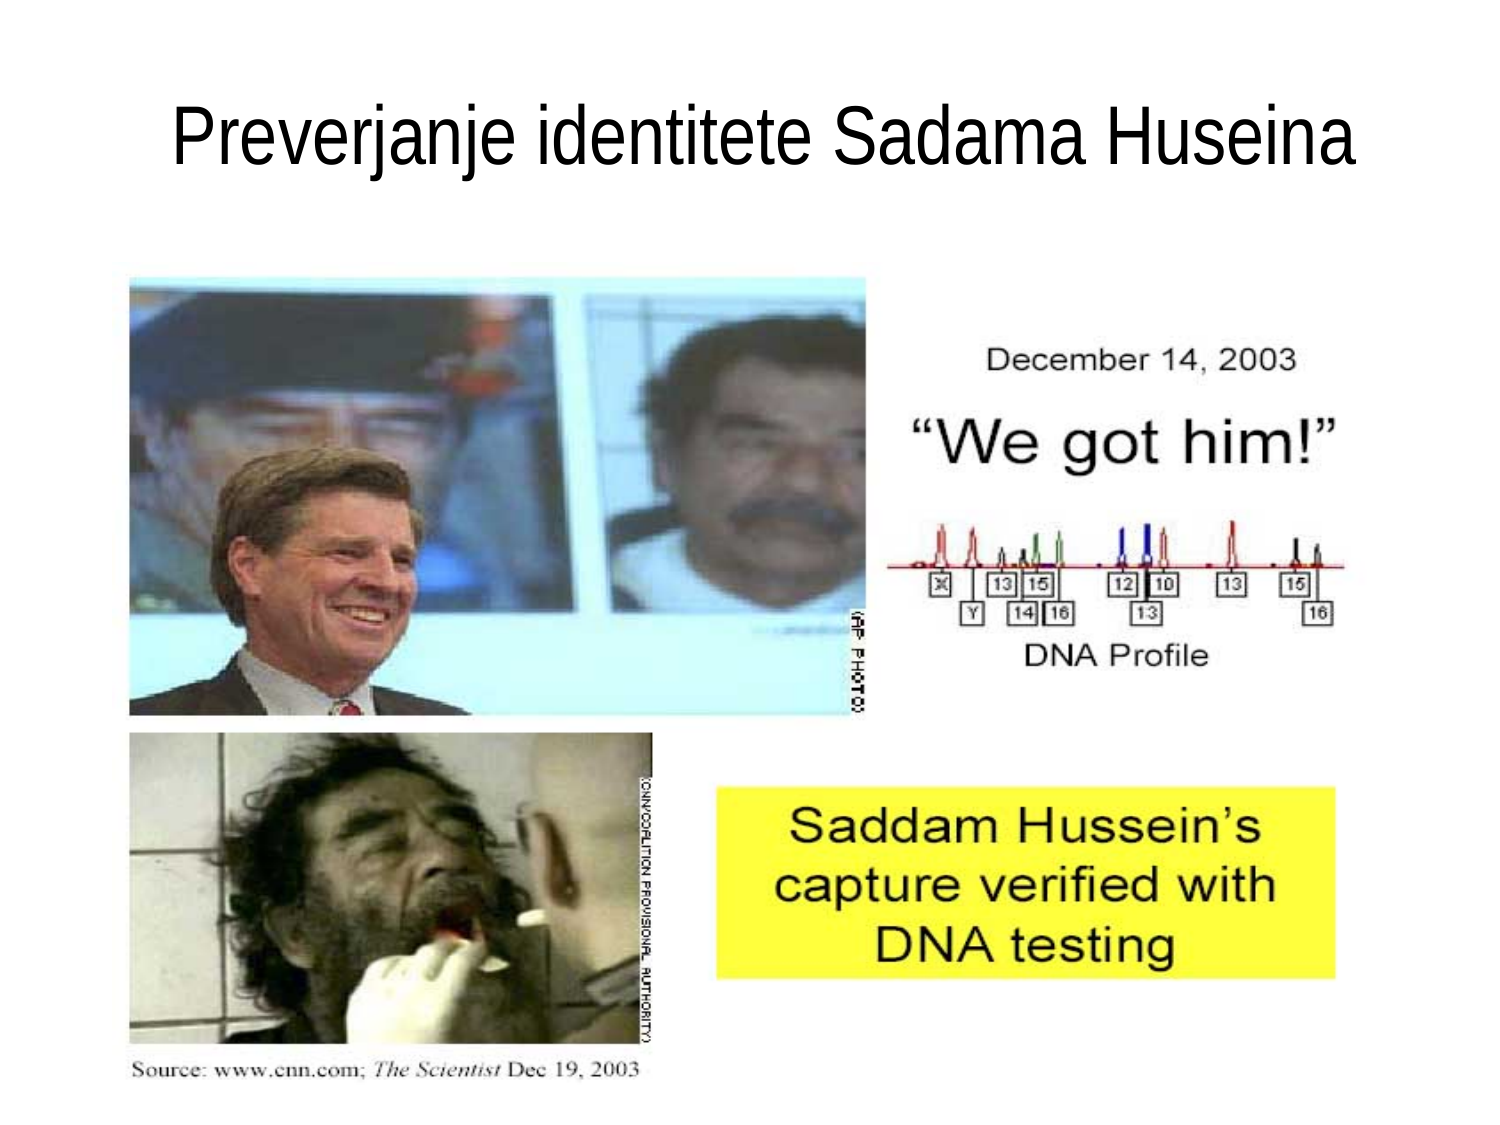

# Preverjanje identitete Sadama Huseina
FKKT 2011